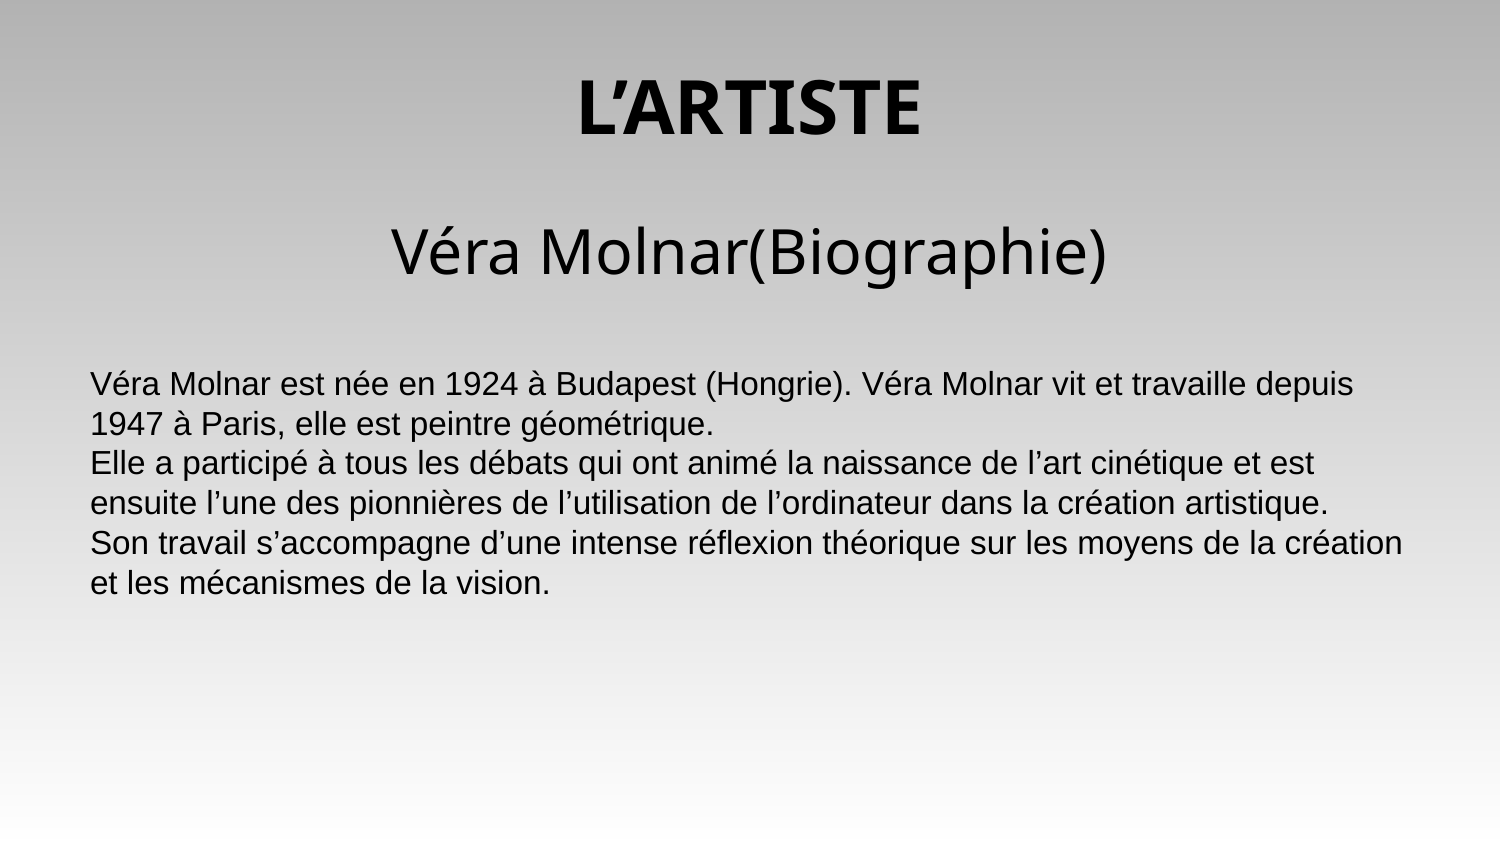

# L’ARTISTE
Véra Molnar(Biographie)
Véra Molnar est née en 1924 à Budapest (Hongrie). Véra Molnar vit et travaille depuis 1947 à Paris, elle est peintre géométrique.
Elle a participé à tous les débats qui ont animé la naissance de l’art cinétique et est ensuite l’une des pionnières de l’utilisation de l’ordinateur dans la création artistique.
Son travail s’accompagne d’une intense réflexion théorique sur les moyens de la création et les mécanismes de la vision.